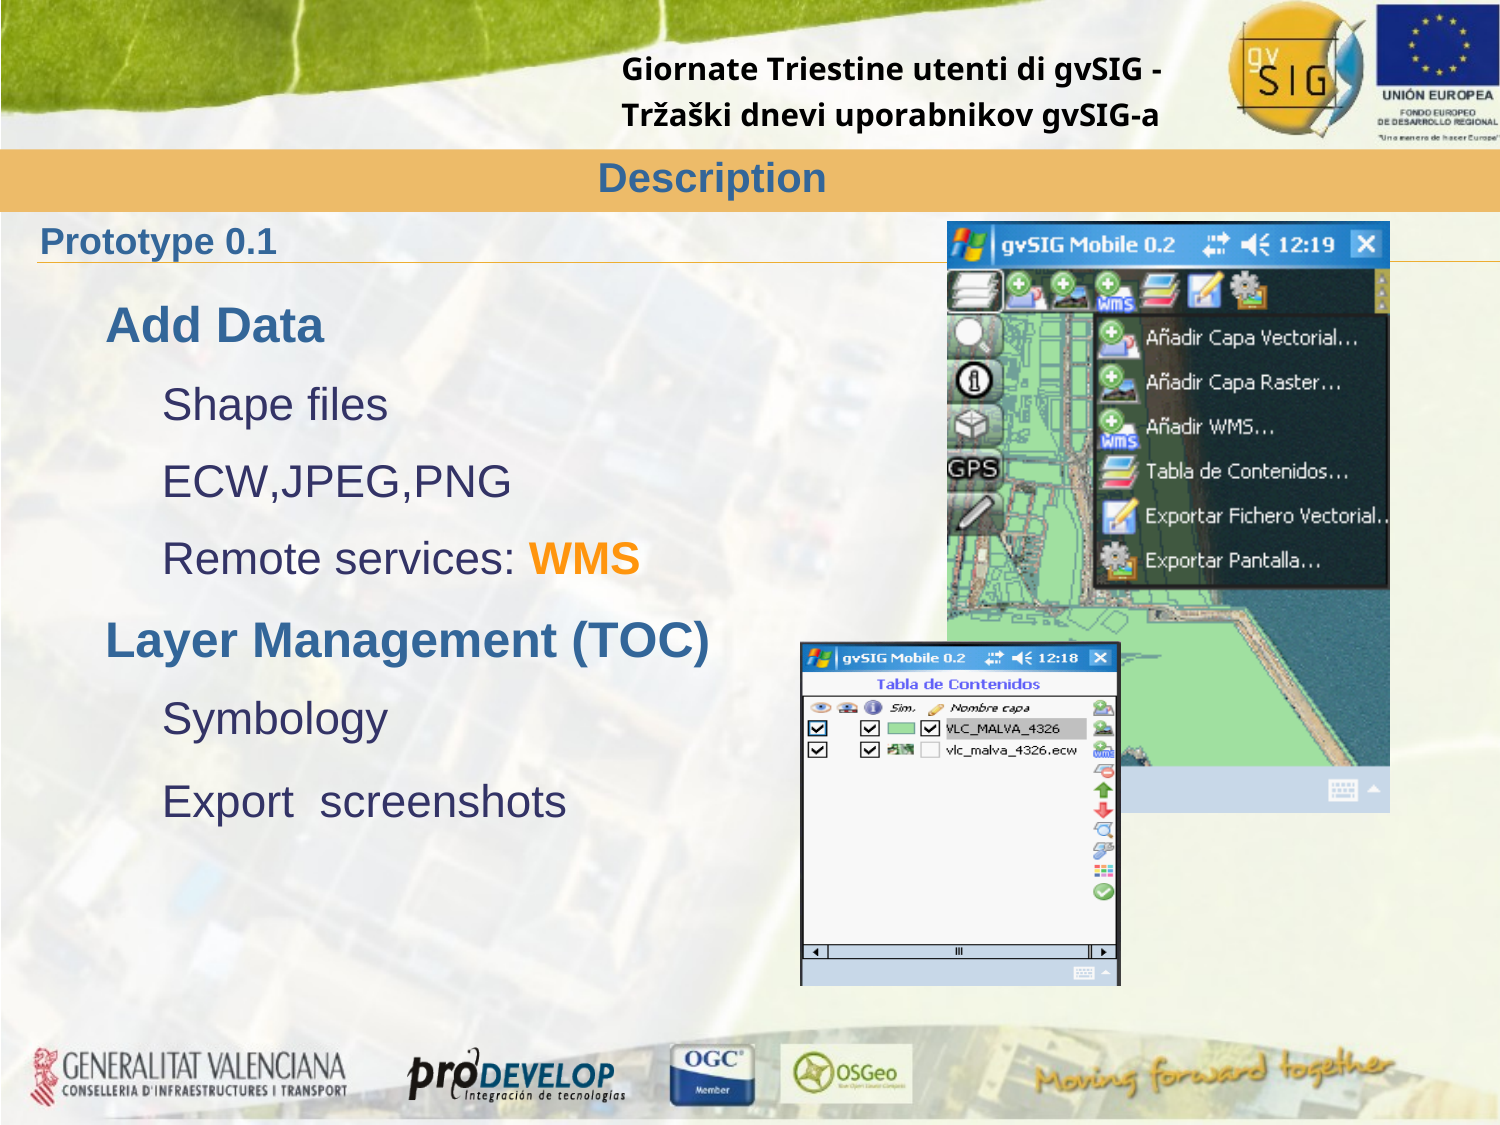

Description
Prototype 0.1
 Add Data
Shape files
ECW,JPEG,PNG
Remote services: WMS
 Layer Management (TOC)
Symbology
Export screenshots